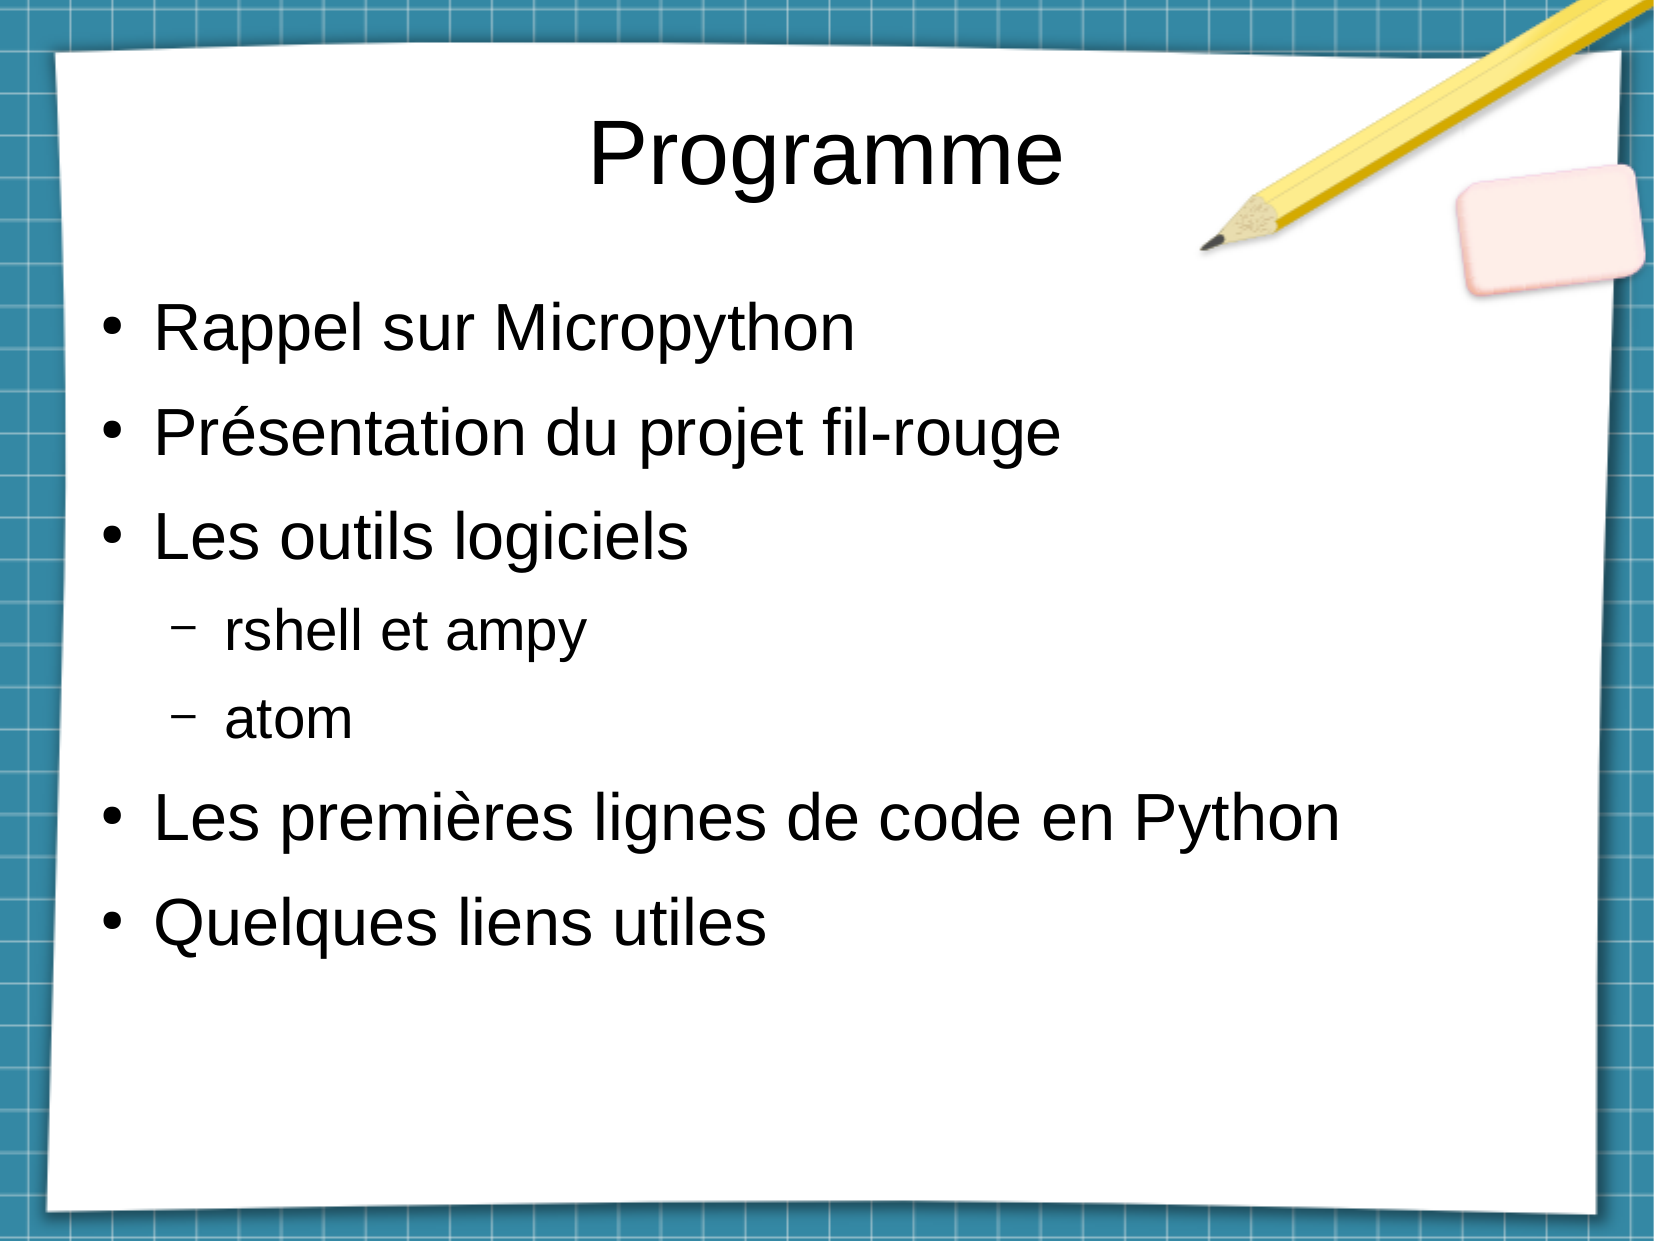

# Programme
Rappel sur Micropython
Présentation du projet fil-rouge
Les outils logiciels
rshell et ampy
atom
Les premières lignes de code en Python
Quelques liens utiles